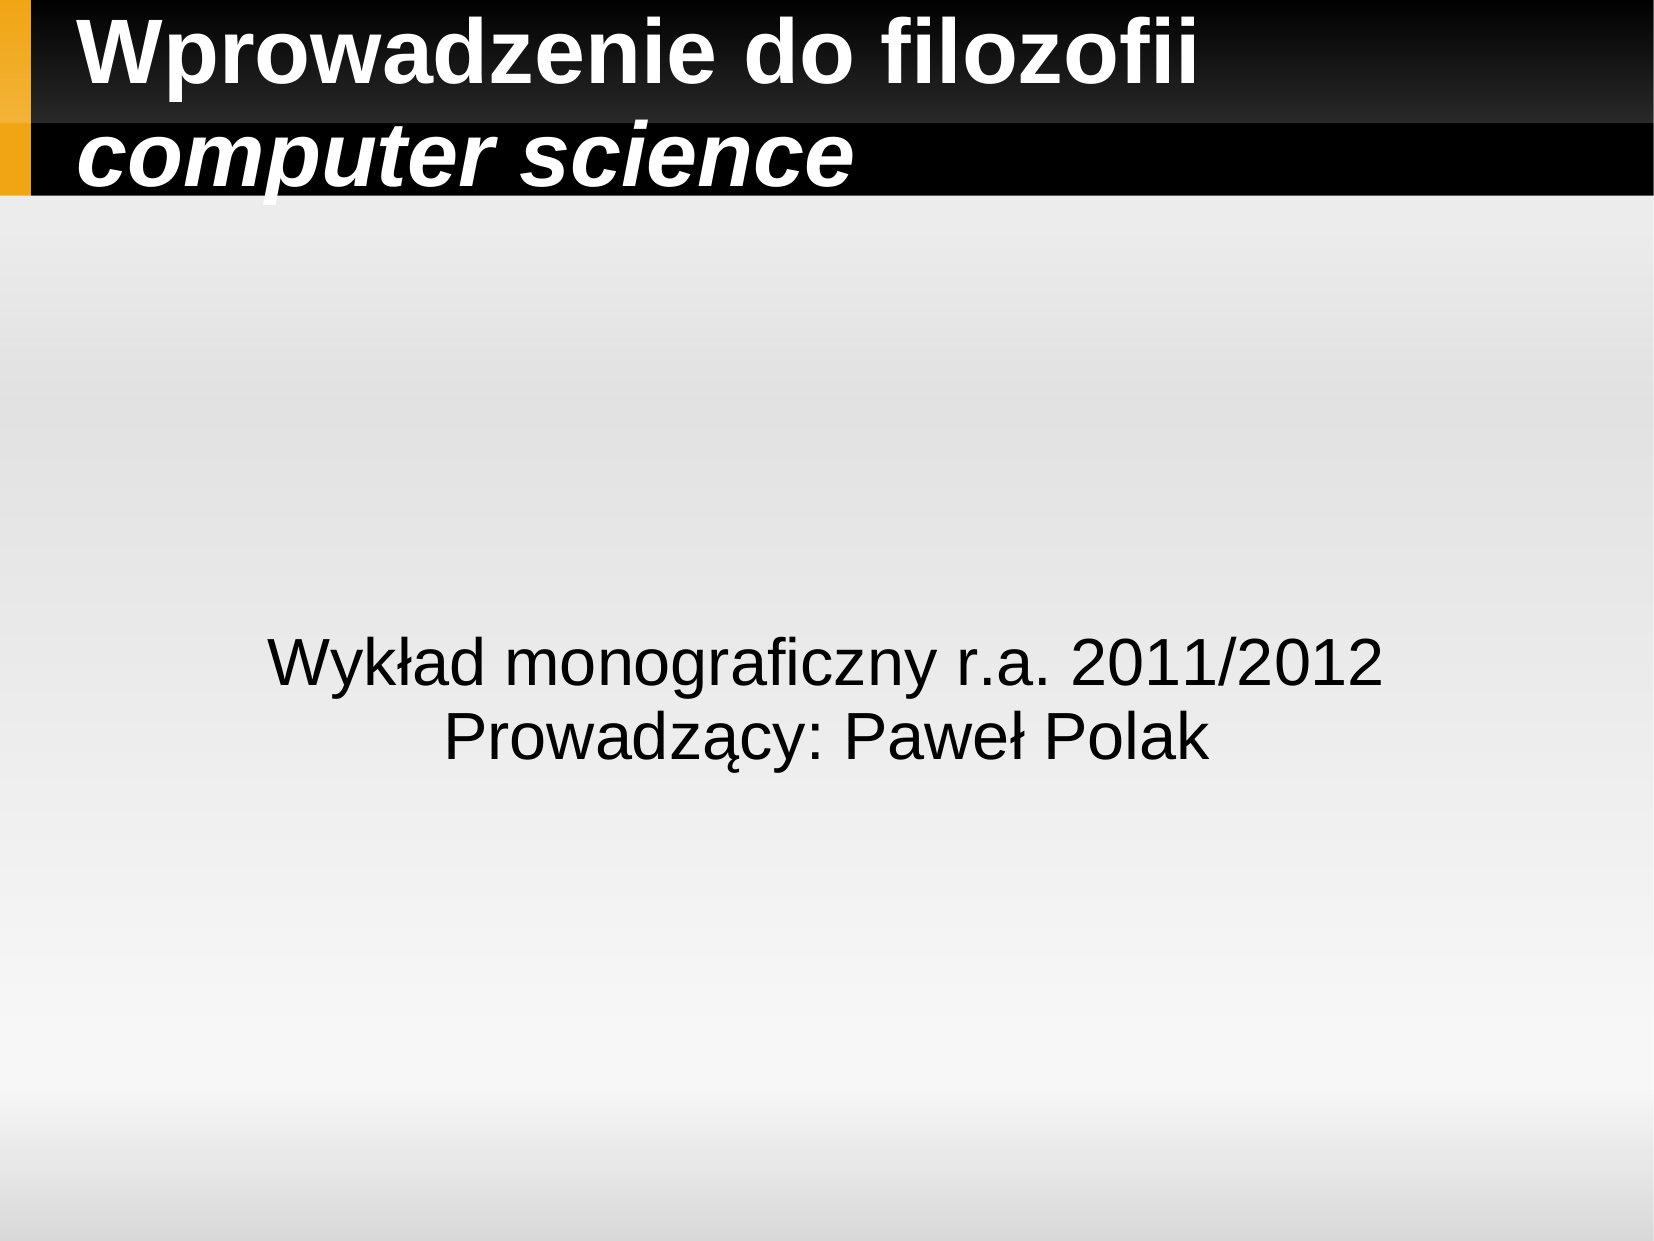

# Wprowadzenie do filozofii computer science
Wykład monograficzny r.a. 2011/2012
Prowadzący: Paweł Polak